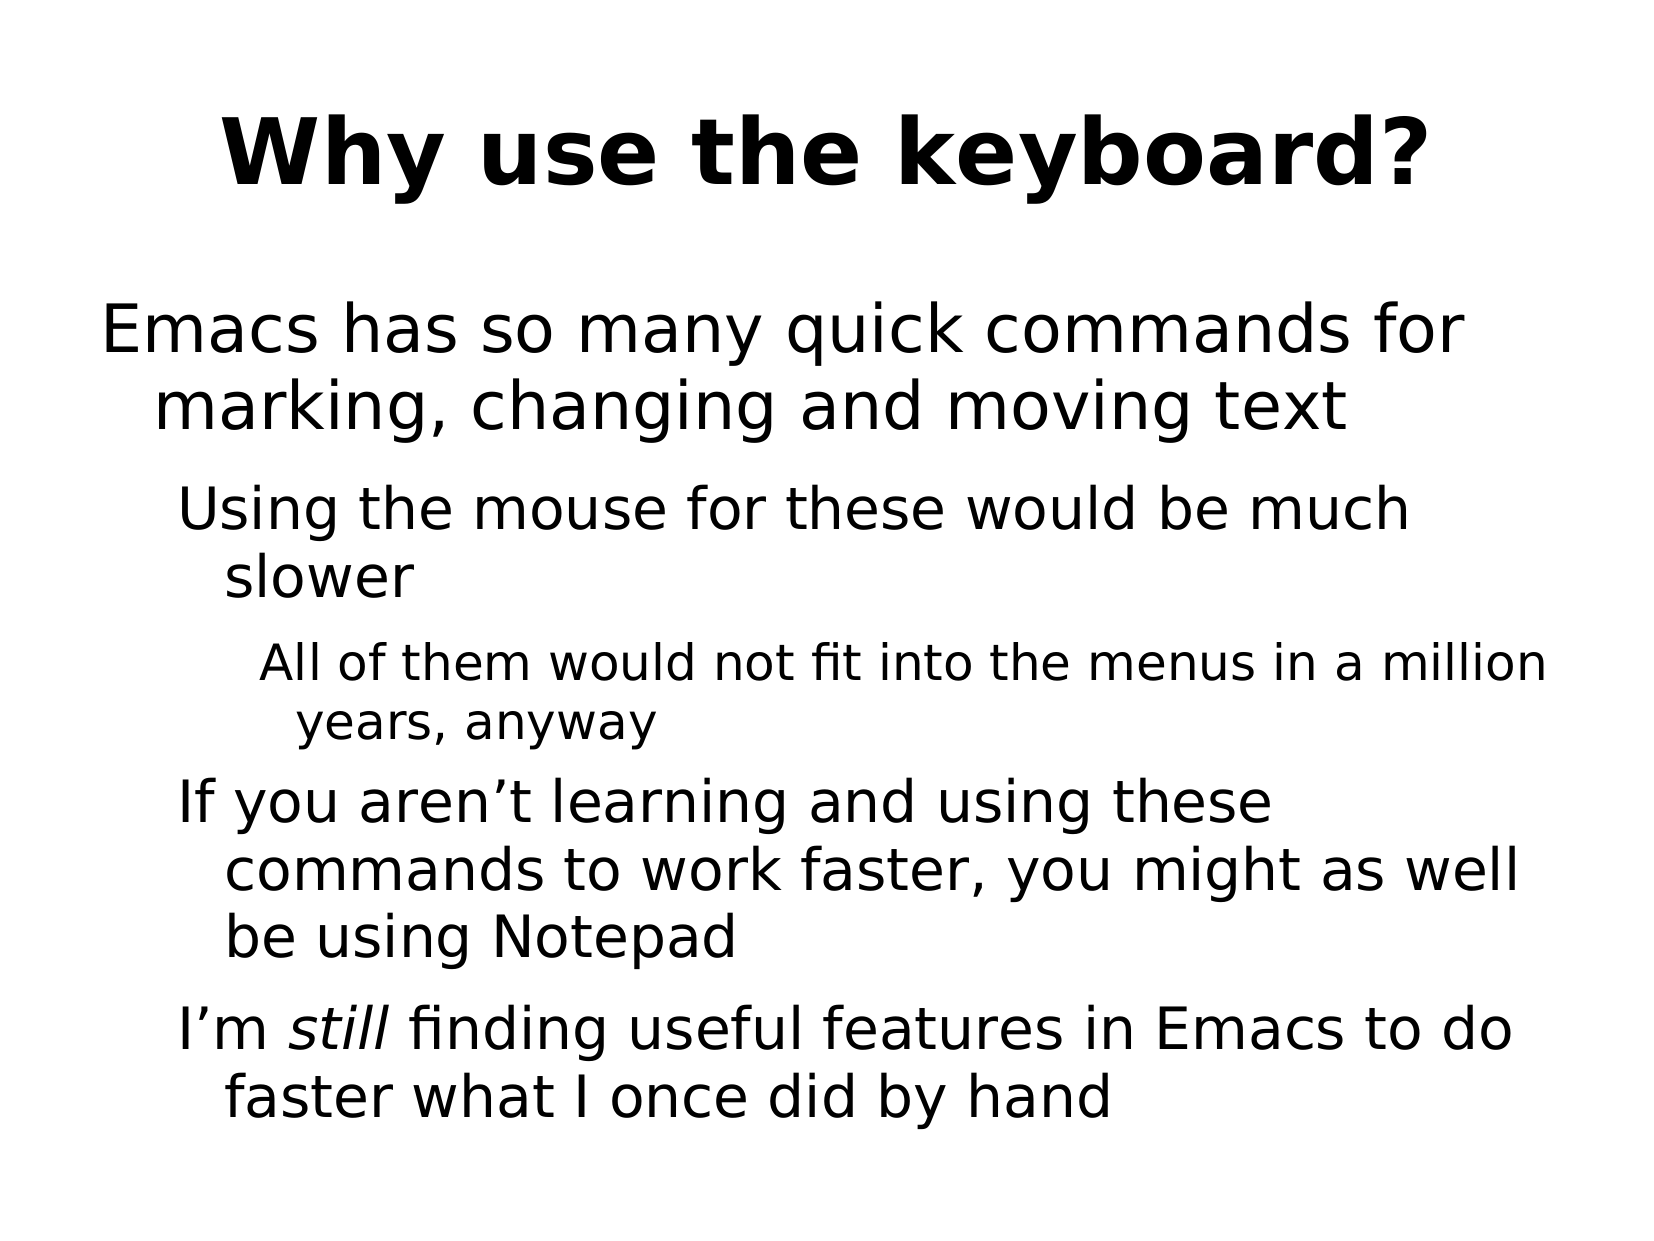

# Why use the keyboard?
Emacs has so many quick commands for marking, changing and moving text
Using the mouse for these would be much slower
All of them would not fit into the menus in a million years, anyway
If you aren’t learning and using these commands to work faster, you might as well be using Notepad
I’m still finding useful features in Emacs to do faster what I once did by hand